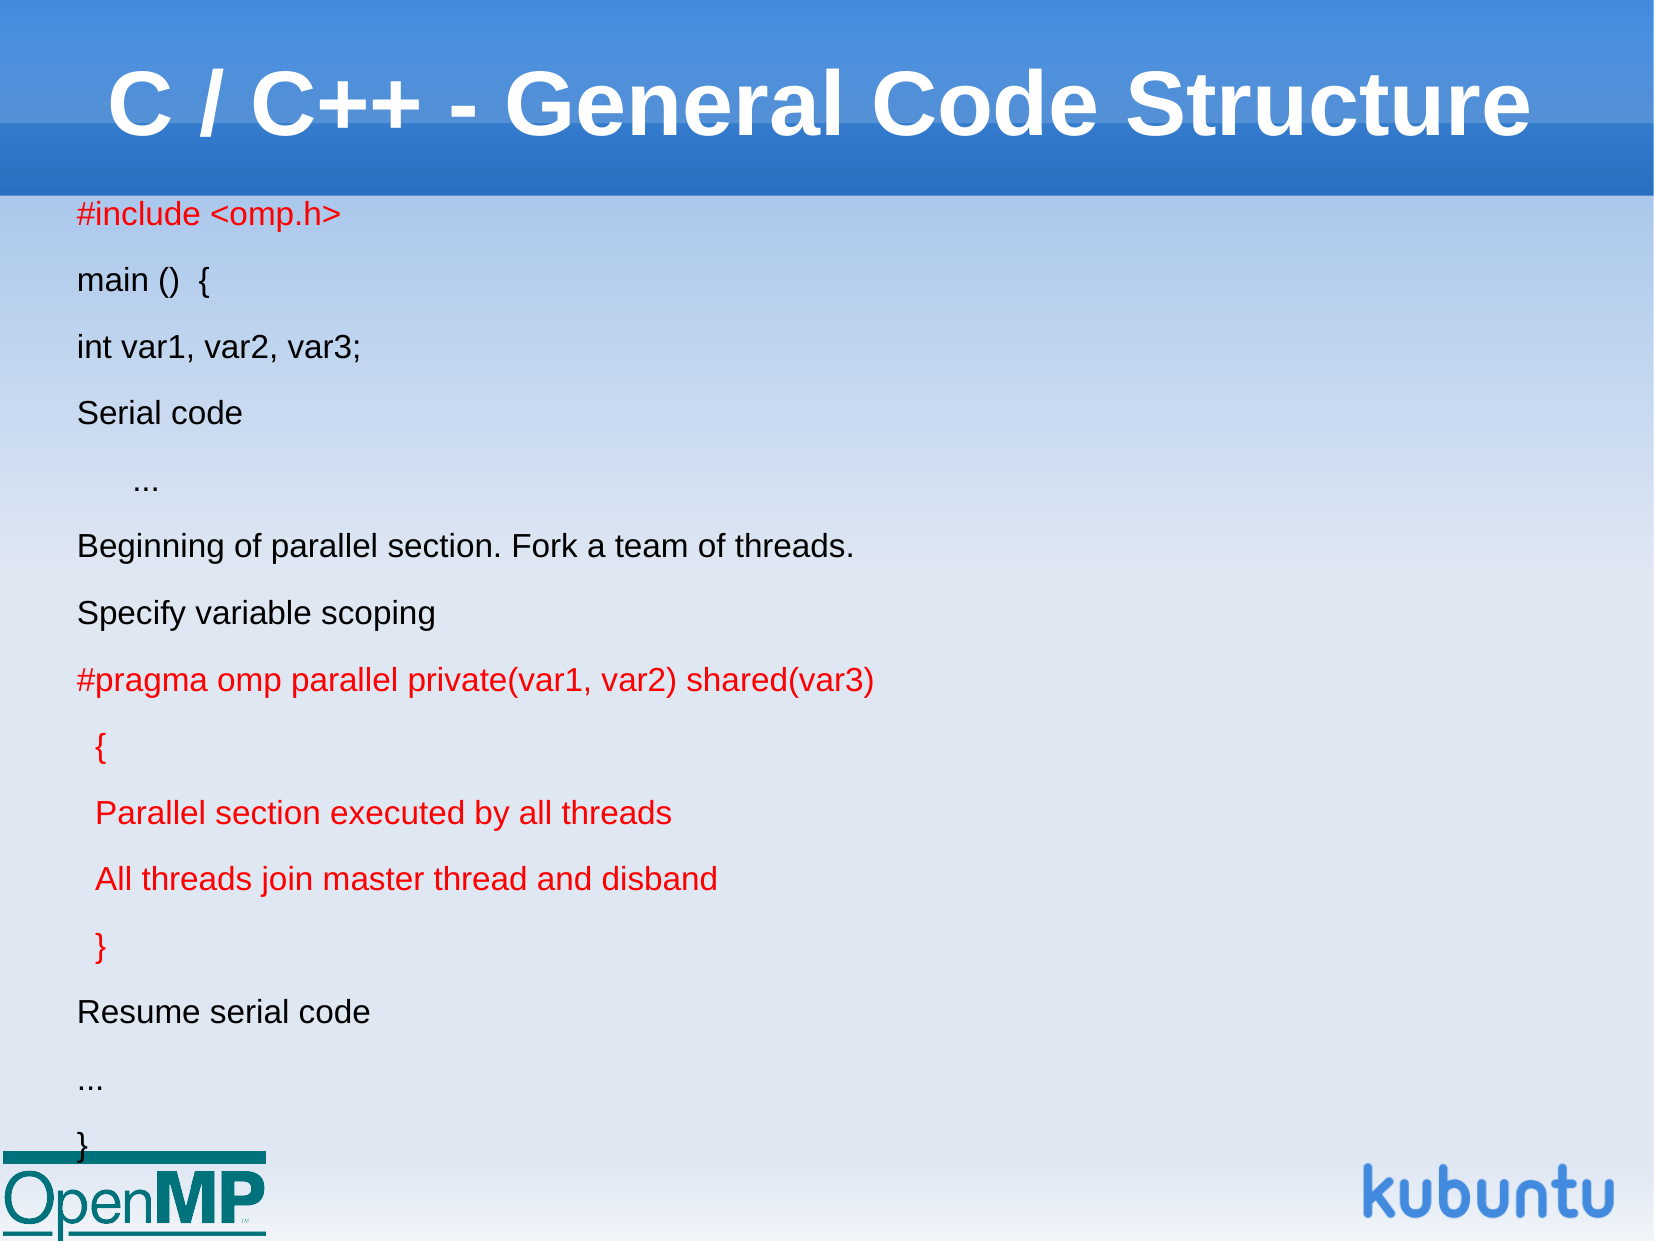

# C / C++ - General Code Structure
#include <omp.h>
main () {
int var1, var2, var3;
Serial code
 ...
Beginning of parallel section. Fork a team of threads.
Specify variable scoping
#pragma omp parallel private(var1, var2) shared(var3)
 {
 Parallel section executed by all threads
 All threads join master thread and disband
 }
Resume serial code
...
}